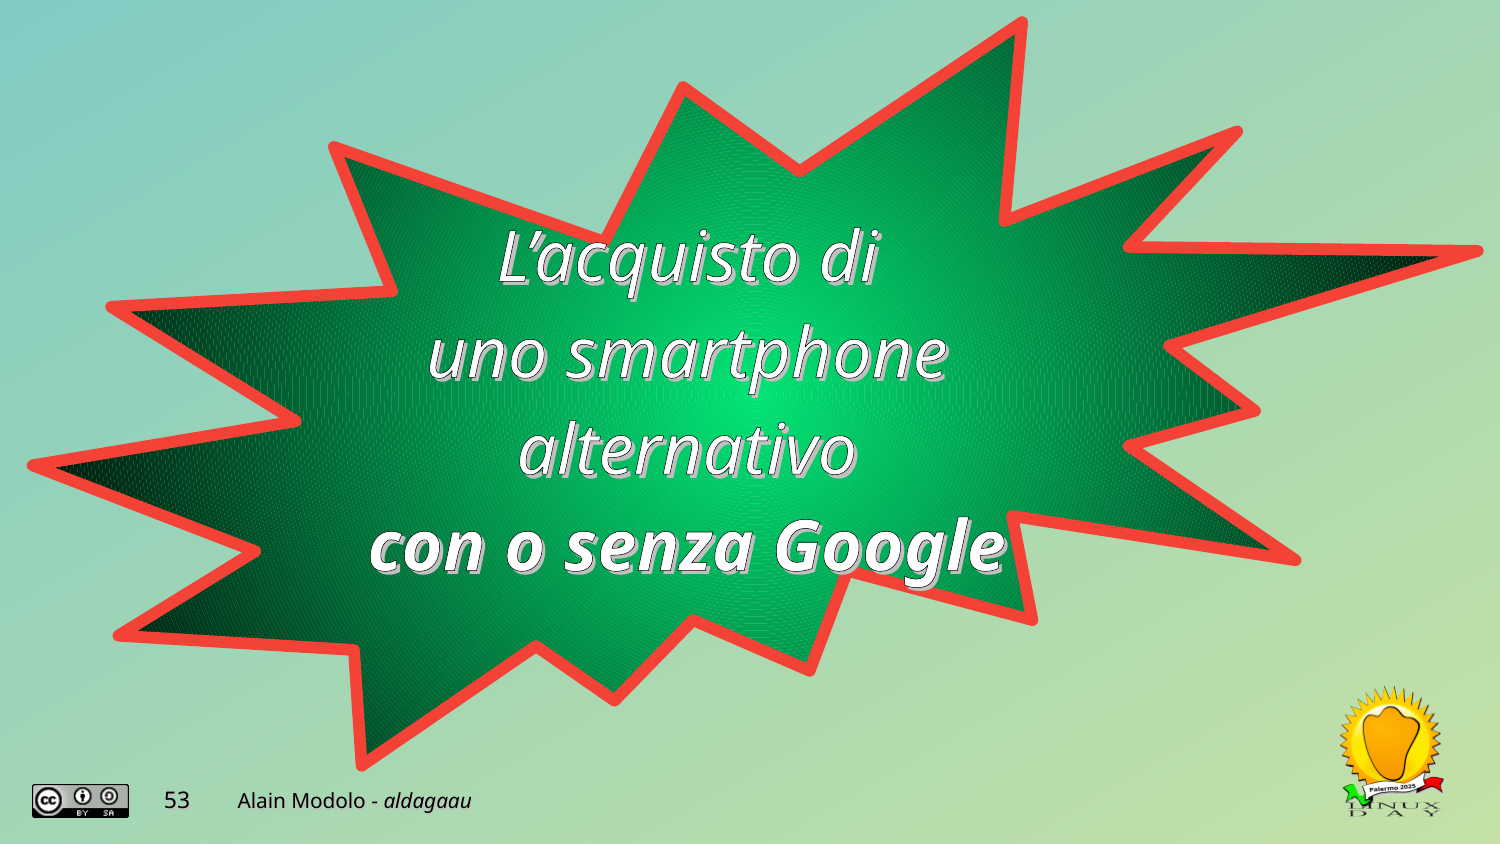

L’acquisto di
uno smartphone
alternativo
con o senza Google